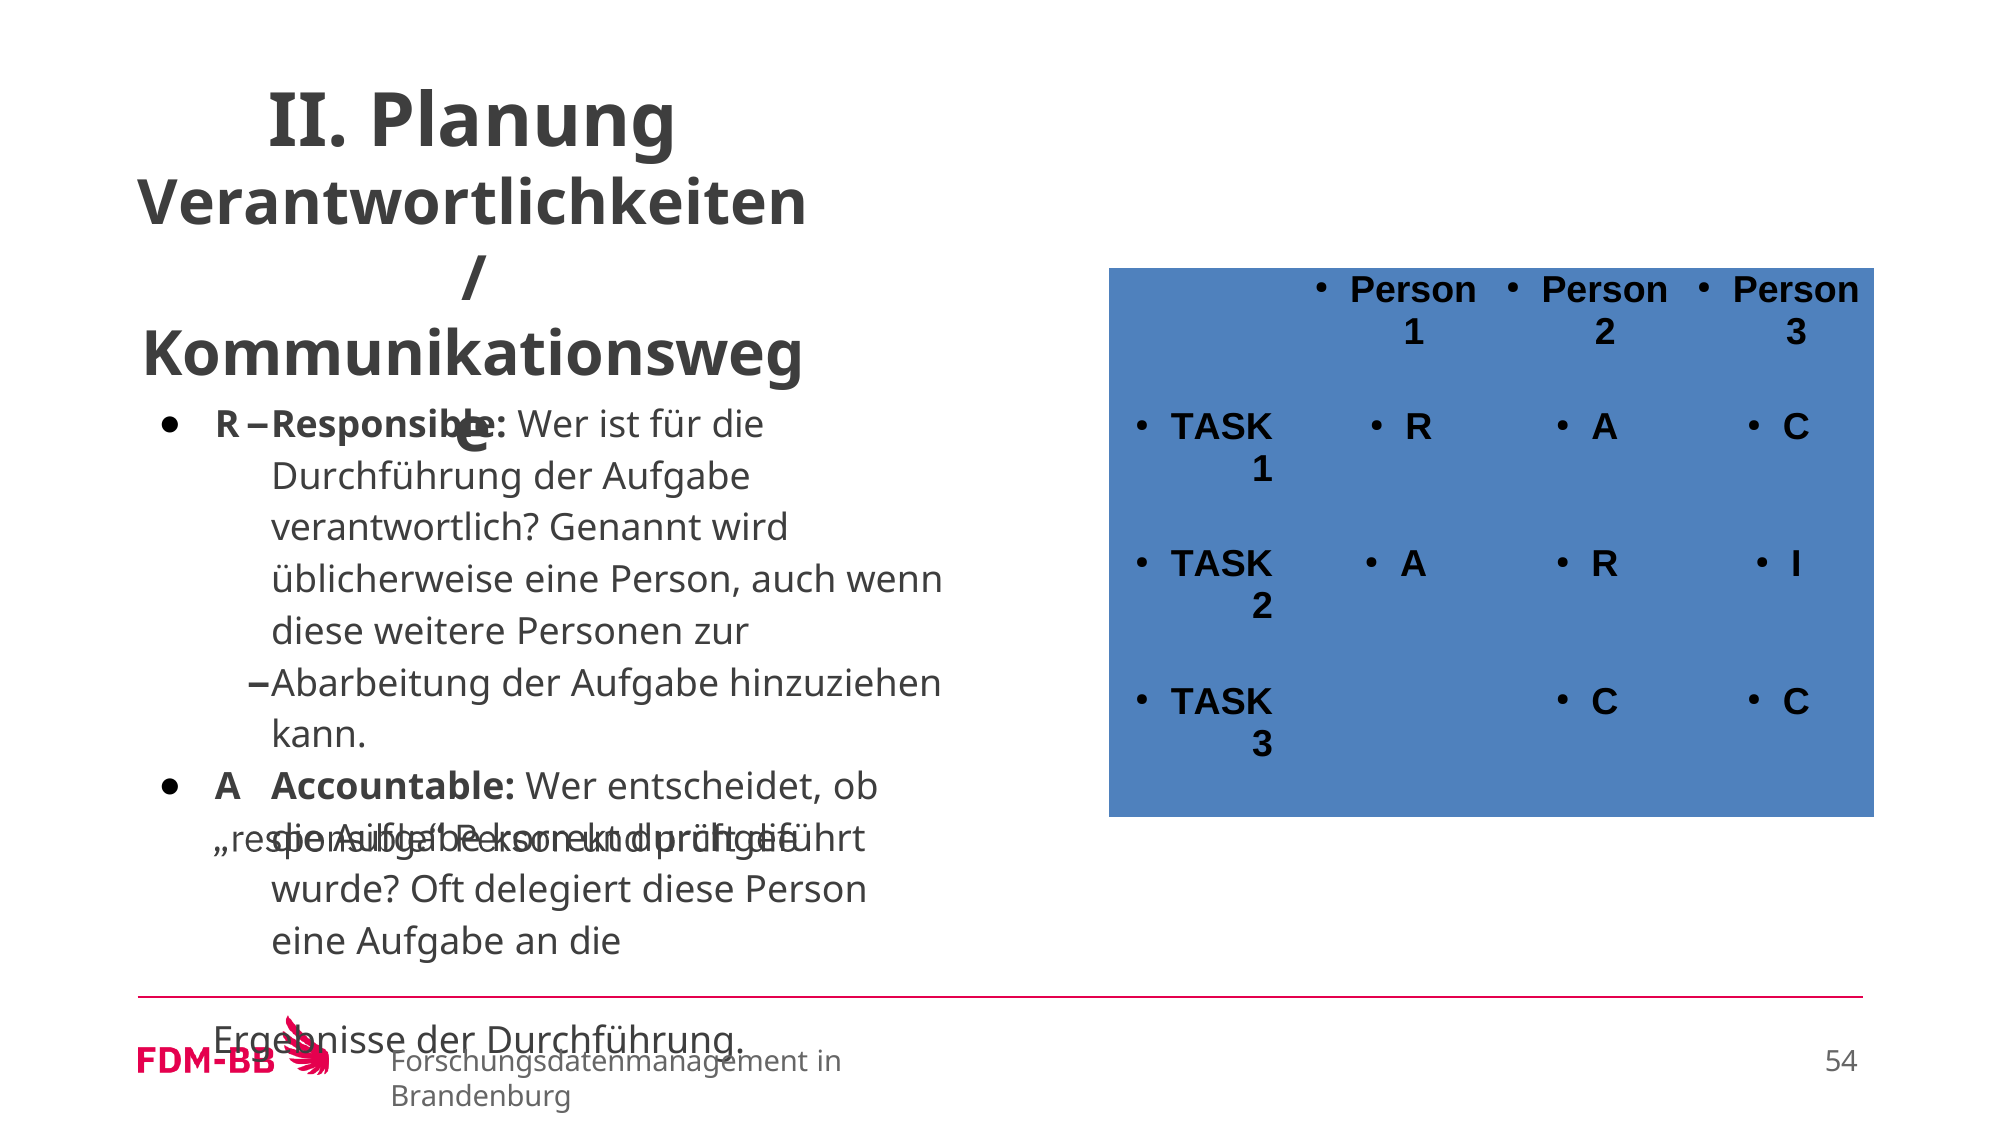

# II. Planung Verantwortlichkeiten / Kommunikationswege
| | Person 1 | Person 2 | Person 3 |
| --- | --- | --- | --- |
| TASK 1 | R | A | C |
| TASK 2 | A | R | I |
| TASK 3 | | C | C |
R	Responsible: Wer ist für die Durchführung der Aufgabe verantwortlich? Genannt wird üblicherweise eine Person, auch wenn diese weitere Personen zur Abarbeitung der Aufgabe hinzuziehen kann.
A	Accountable: Wer entscheidet, ob die Aufgabe korrekt durchgeführt wurde? Oft delegiert diese Person eine Aufgabe an die
Ergebnisse der Durchführung.
Forschungsdatenmanagement in Brandenburg
54